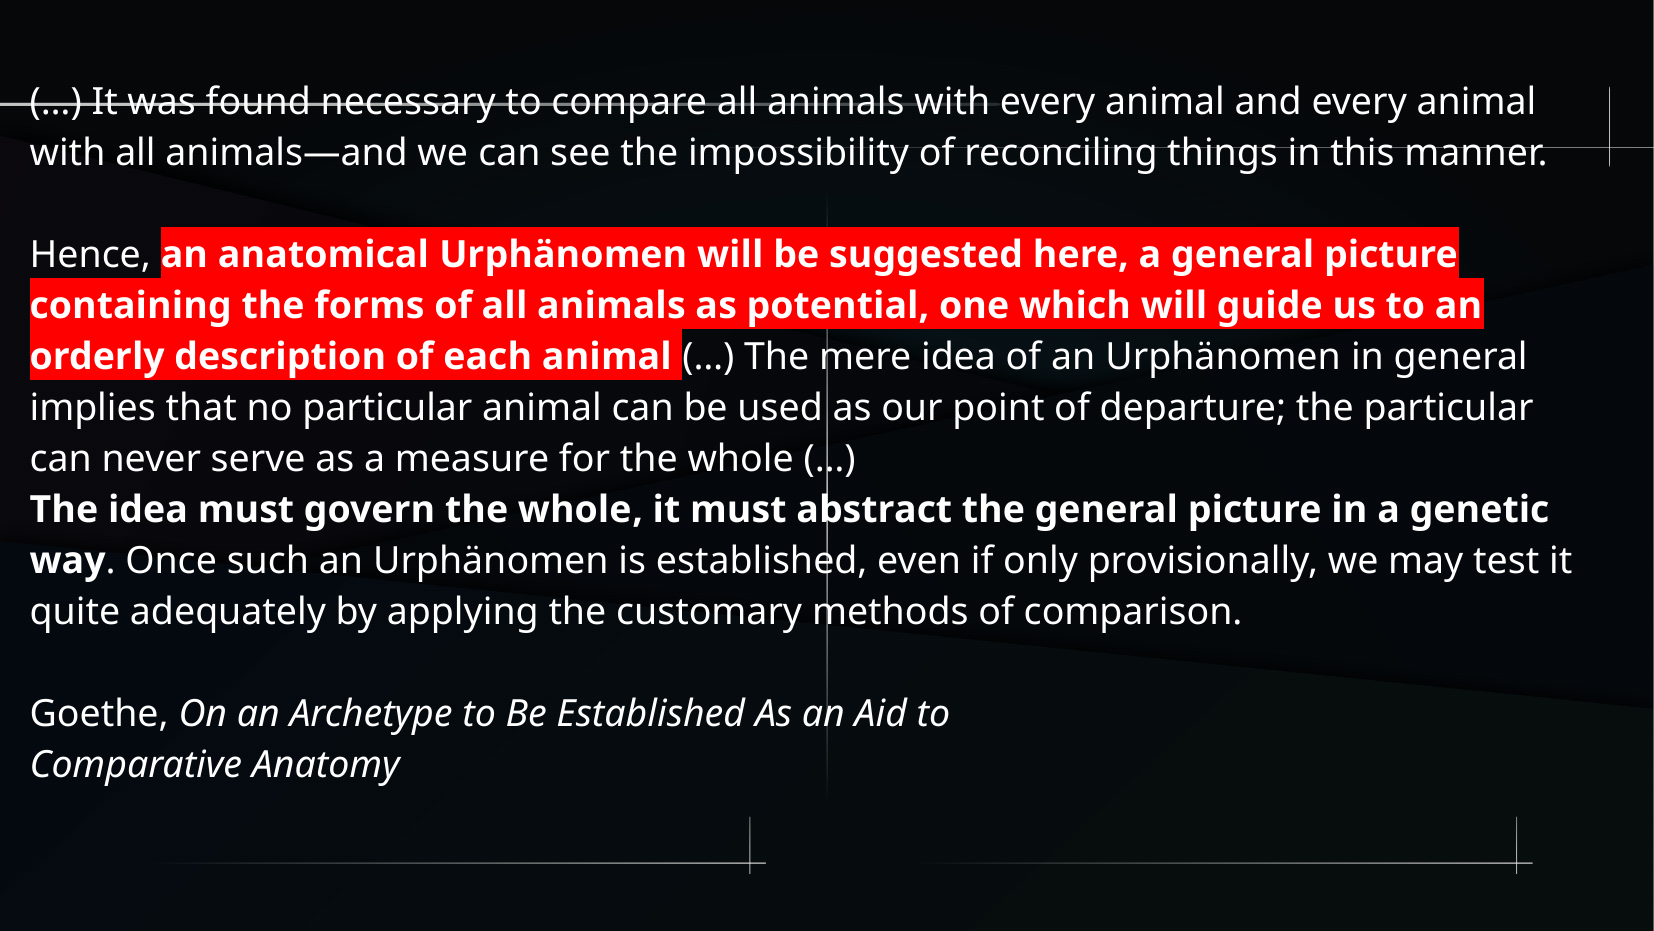

# (…) It was found necessary to compare all animals with every animal and every animal with all animals—and we can see the impossibility of reconciling things in this manner. Hence, an anatomical Urphänomen will be suggested here, a general picture containing the forms of all animals as potential, one which will guide us to an orderly description of each animal (…) The mere idea of an Urphänomen in general implies that no particular animal can be used as our point of departure; the particular can never serve as a measure for the whole (…)   The idea must govern the whole, it must abstract the general picture in a genetic way. Once such an Urphänomen is established, even if only provisionally, we may test it quite adequately by applying the customary methods of comparison. Goethe, On an Archetype to Be Established As an Aid to Comparative Anatomy